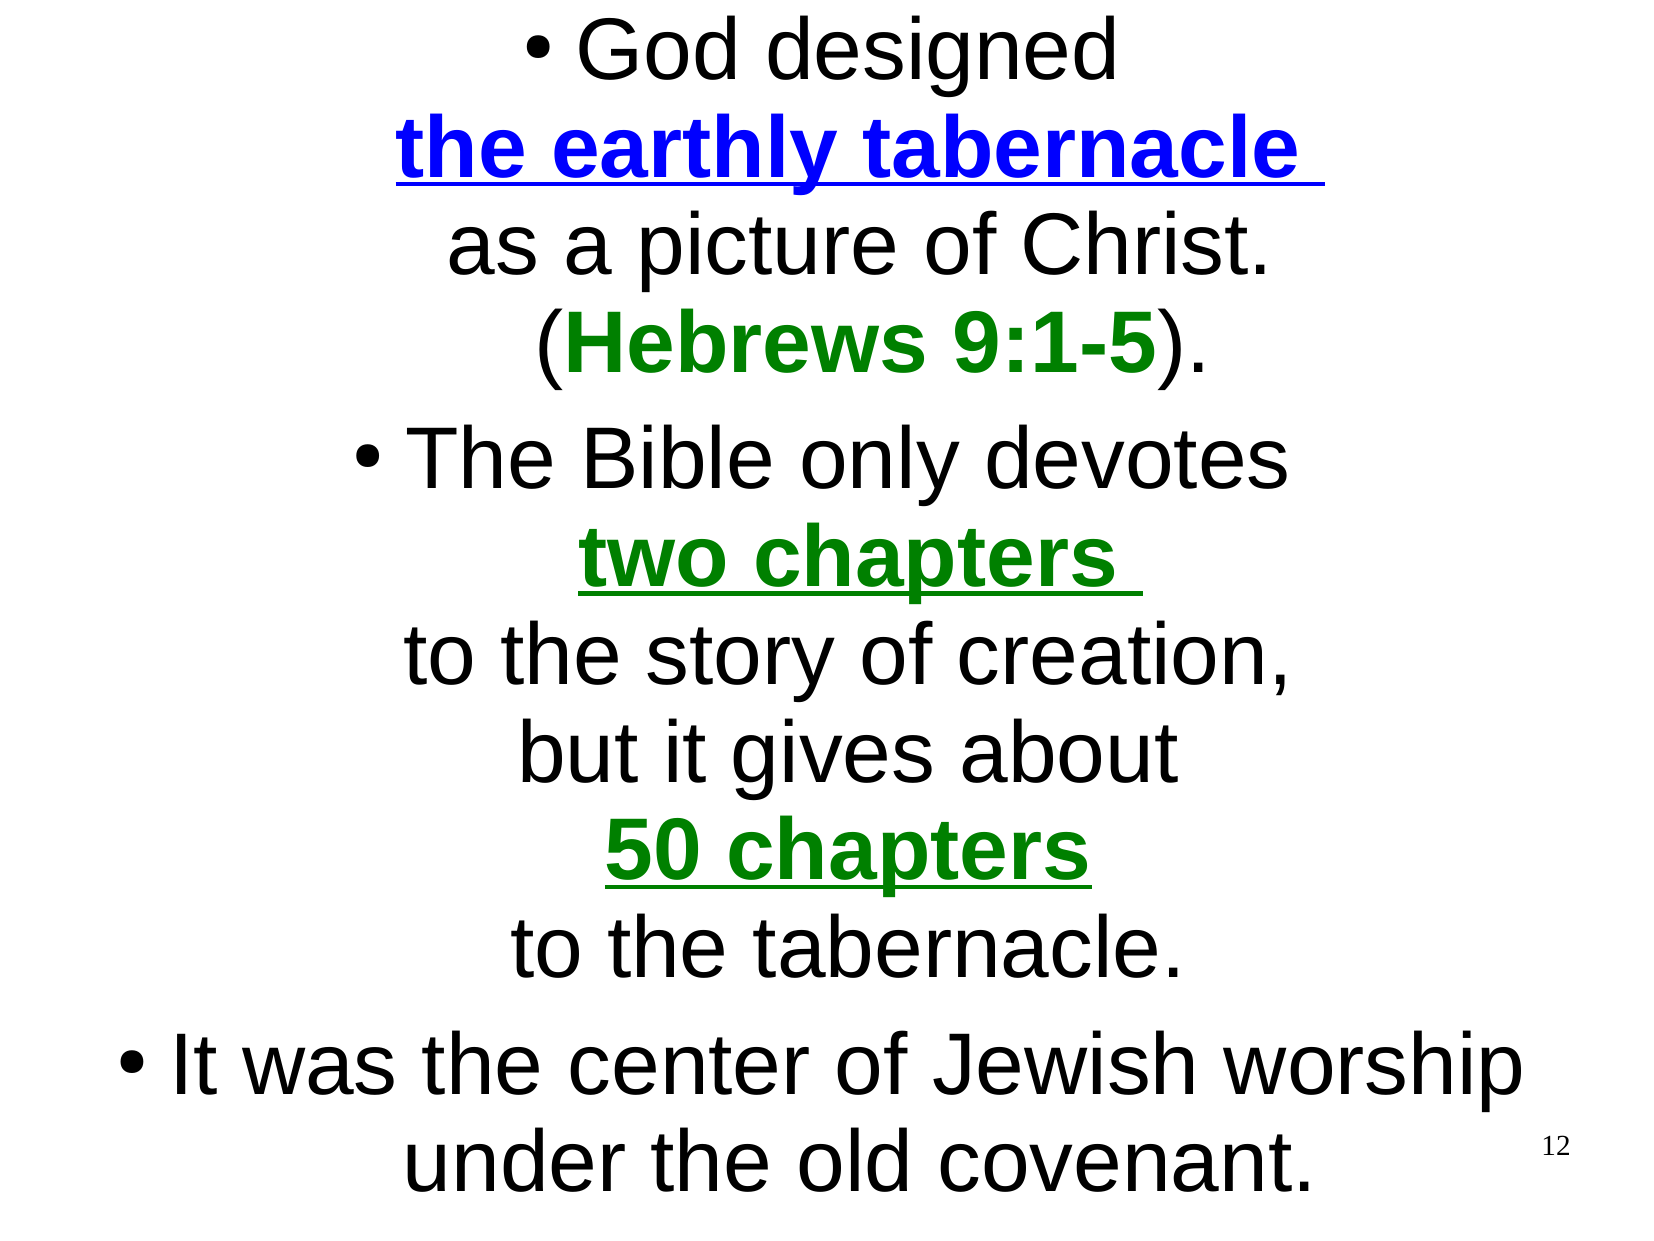

# God designed the earthly tabernacle as a picture of Christ. (Hebrews 9:1-5).
The Bible only devotes
two chapters
to the story of creation,
but it gives about
50 chapters
to the tabernacle.
It was the center of Jewish worship
under the old covenant.
12